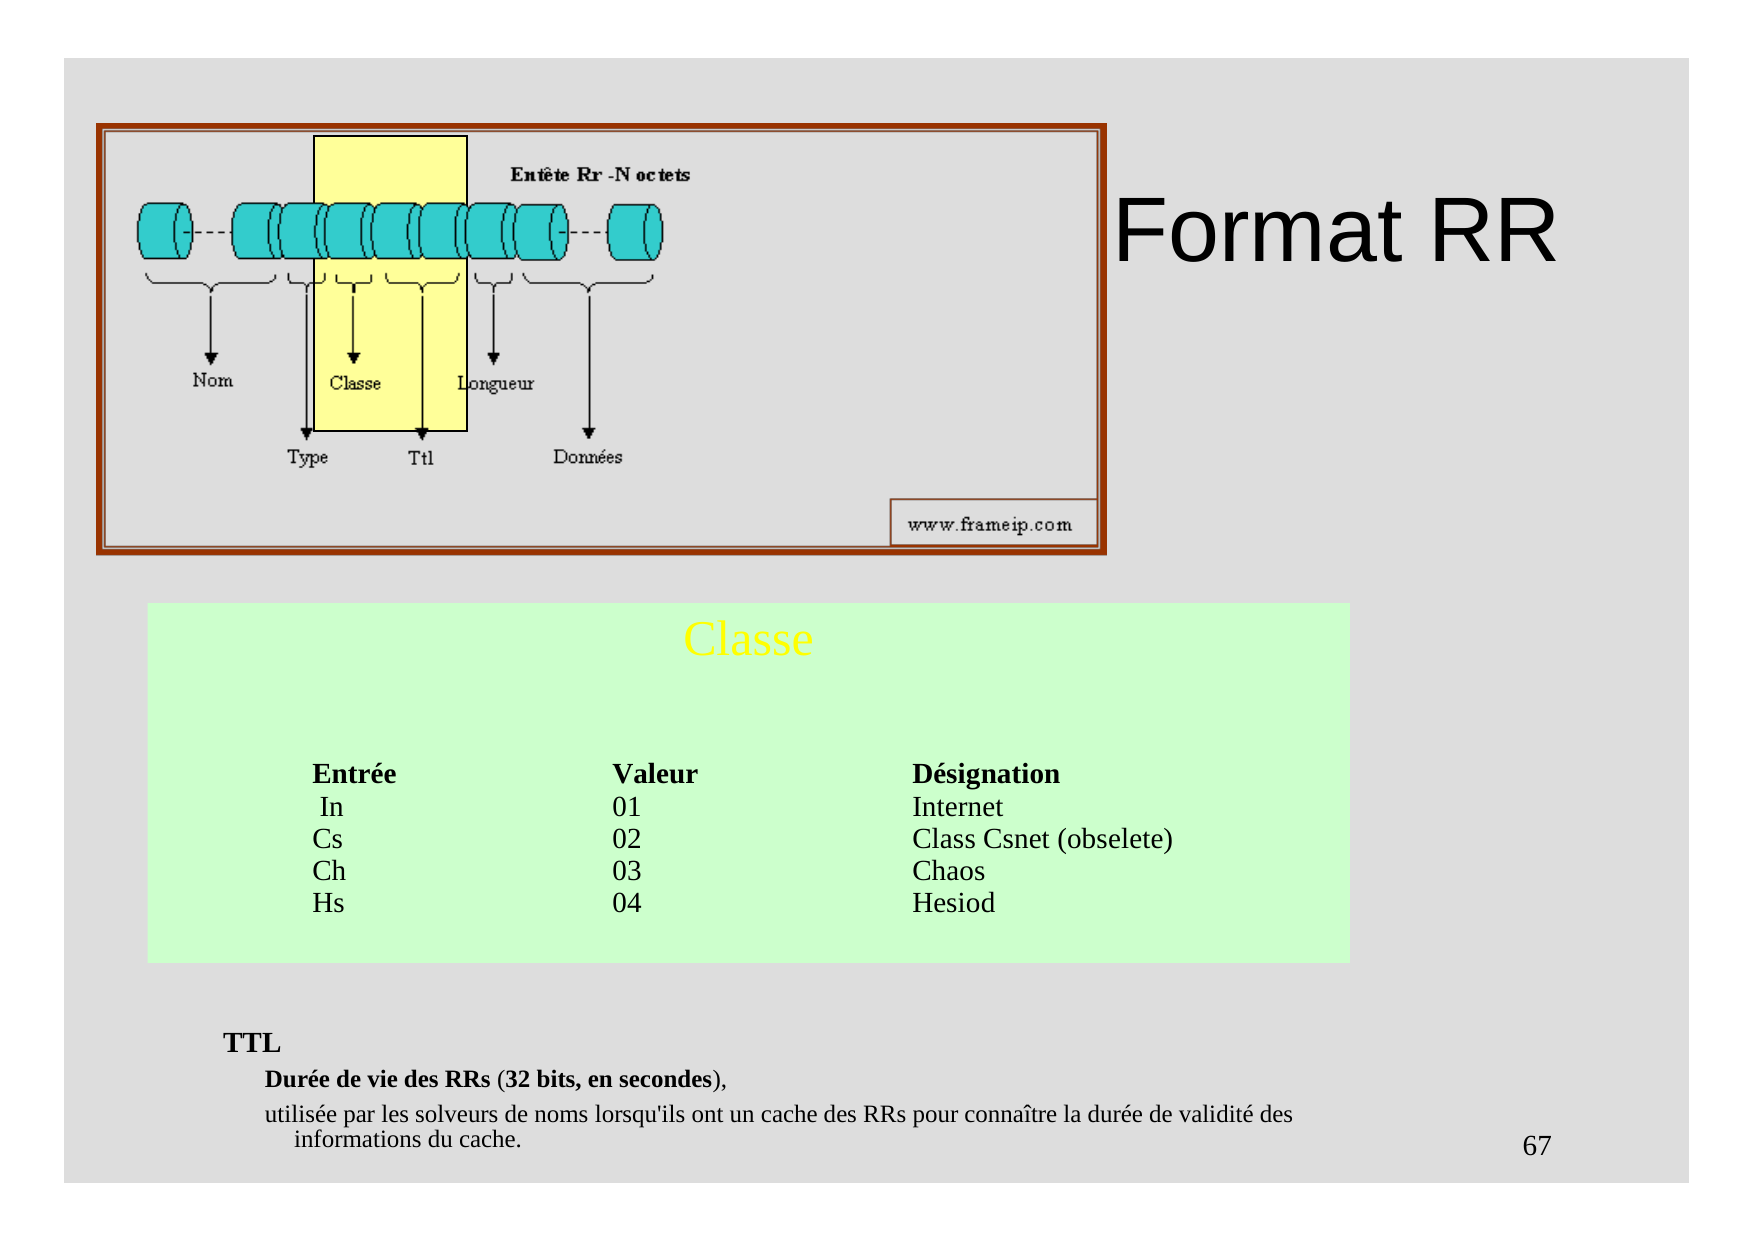

# Format RR
Classe
Entrée		Valeur		Désignation
 In		01		Internet
Cs		02		Class Csnet (obselete)
Ch		03		Chaos
Hs		04		Hesiod
TTL
 Durée de vie des RRs (32 bits, en secondes),
 utilisée par les solveurs de noms lorsqu'ils ont un cache des RRs pour connaître la durée de validité des informations du cache.